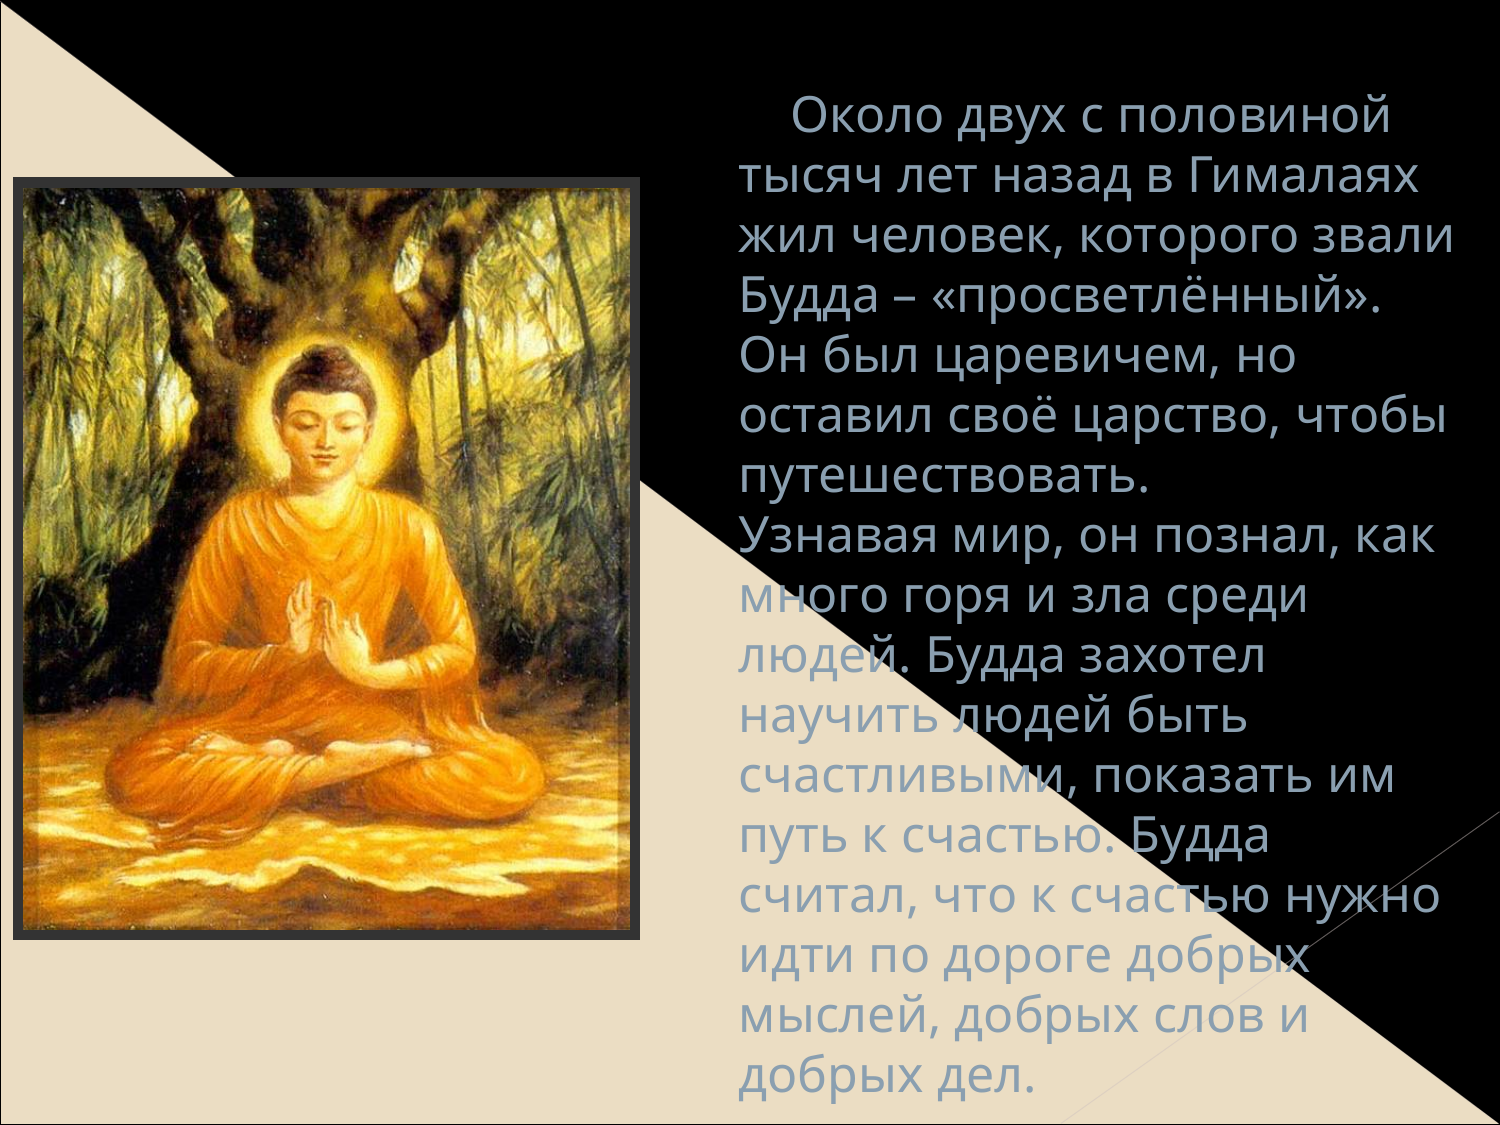

# Около двух с половиной тысяч лет назад в Гималаях жил человек, которого звали Будда – «просветлённый». Он был царевичем, но оставил своё царство, чтобы путешествовать. Узнавая мир, он познал, как много горя и зла среди людей. Будда захотел научить людей быть счастливыми, показать им путь к счастью. Будда считал, что к счастью нужно идти по дороге добрых мыслей, добрых слов и добрых дел.